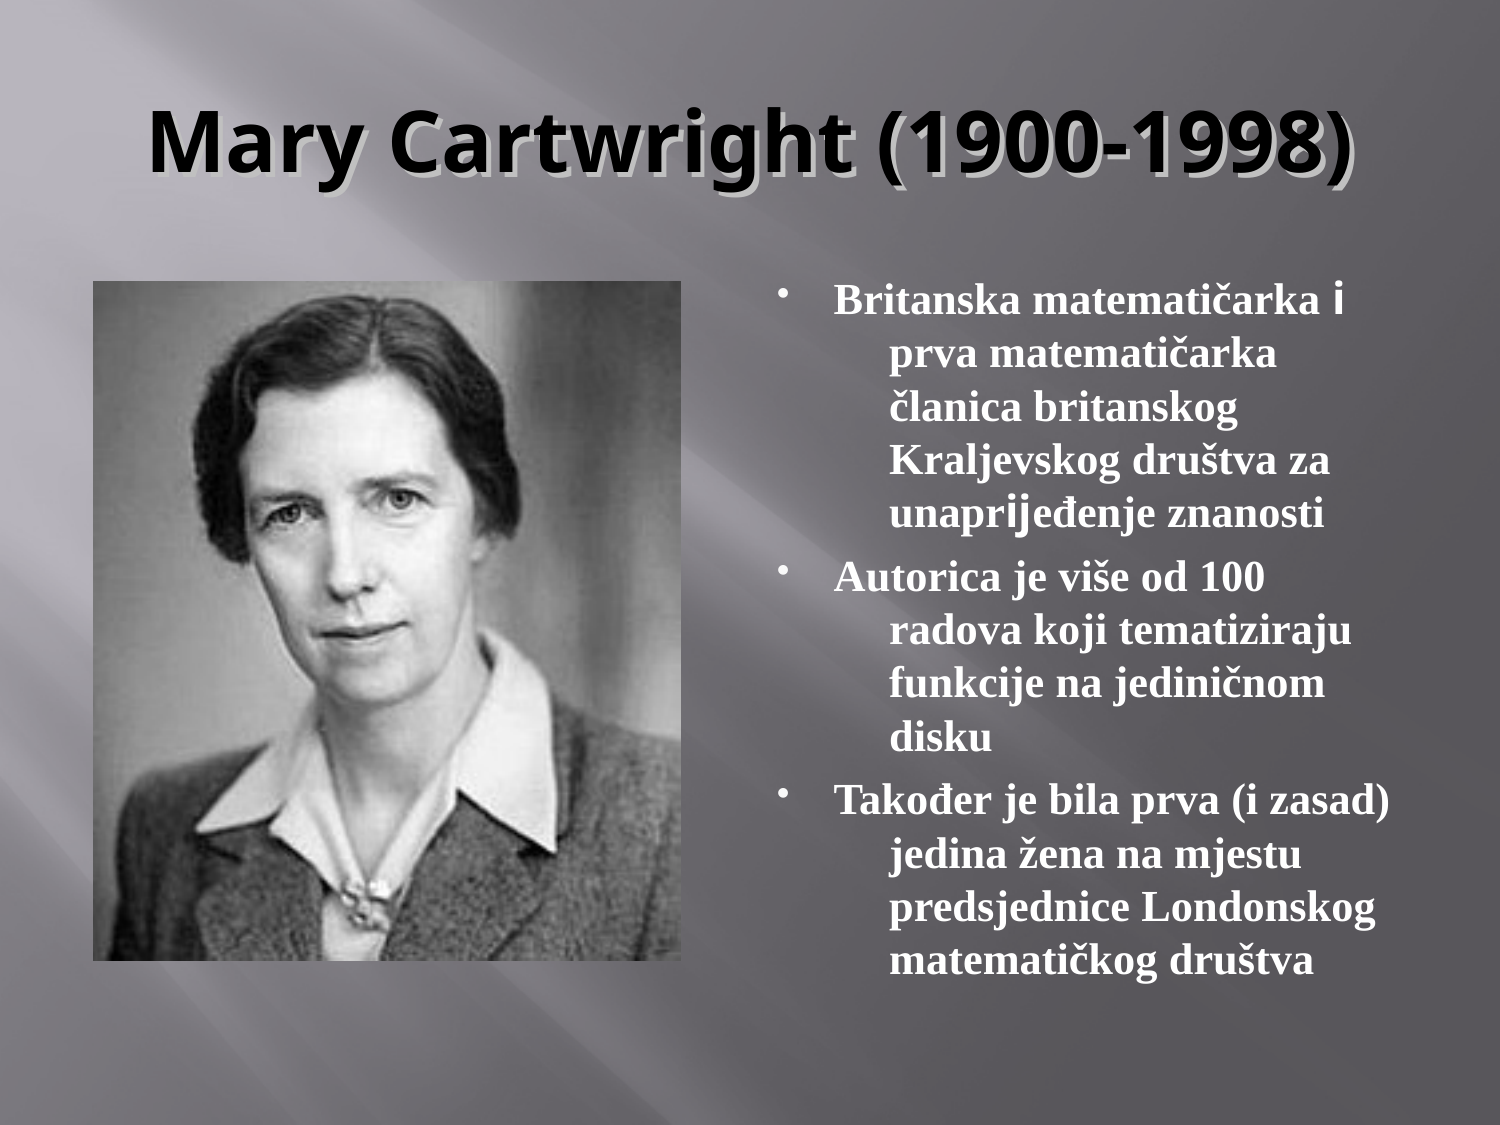

# Mary Cartwright (1900-1998)
Britanska matematičarka i prva matematičarka članica britanskog Kraljevskog društva za unaprijeđenje znanosti
Autorica je više od 100 radova koji tematiziraju funkcije na jediničnom disku
Također je bila prva (i zasad) jedina žena na mjestu predsjednice Londonskog matematičkog društva